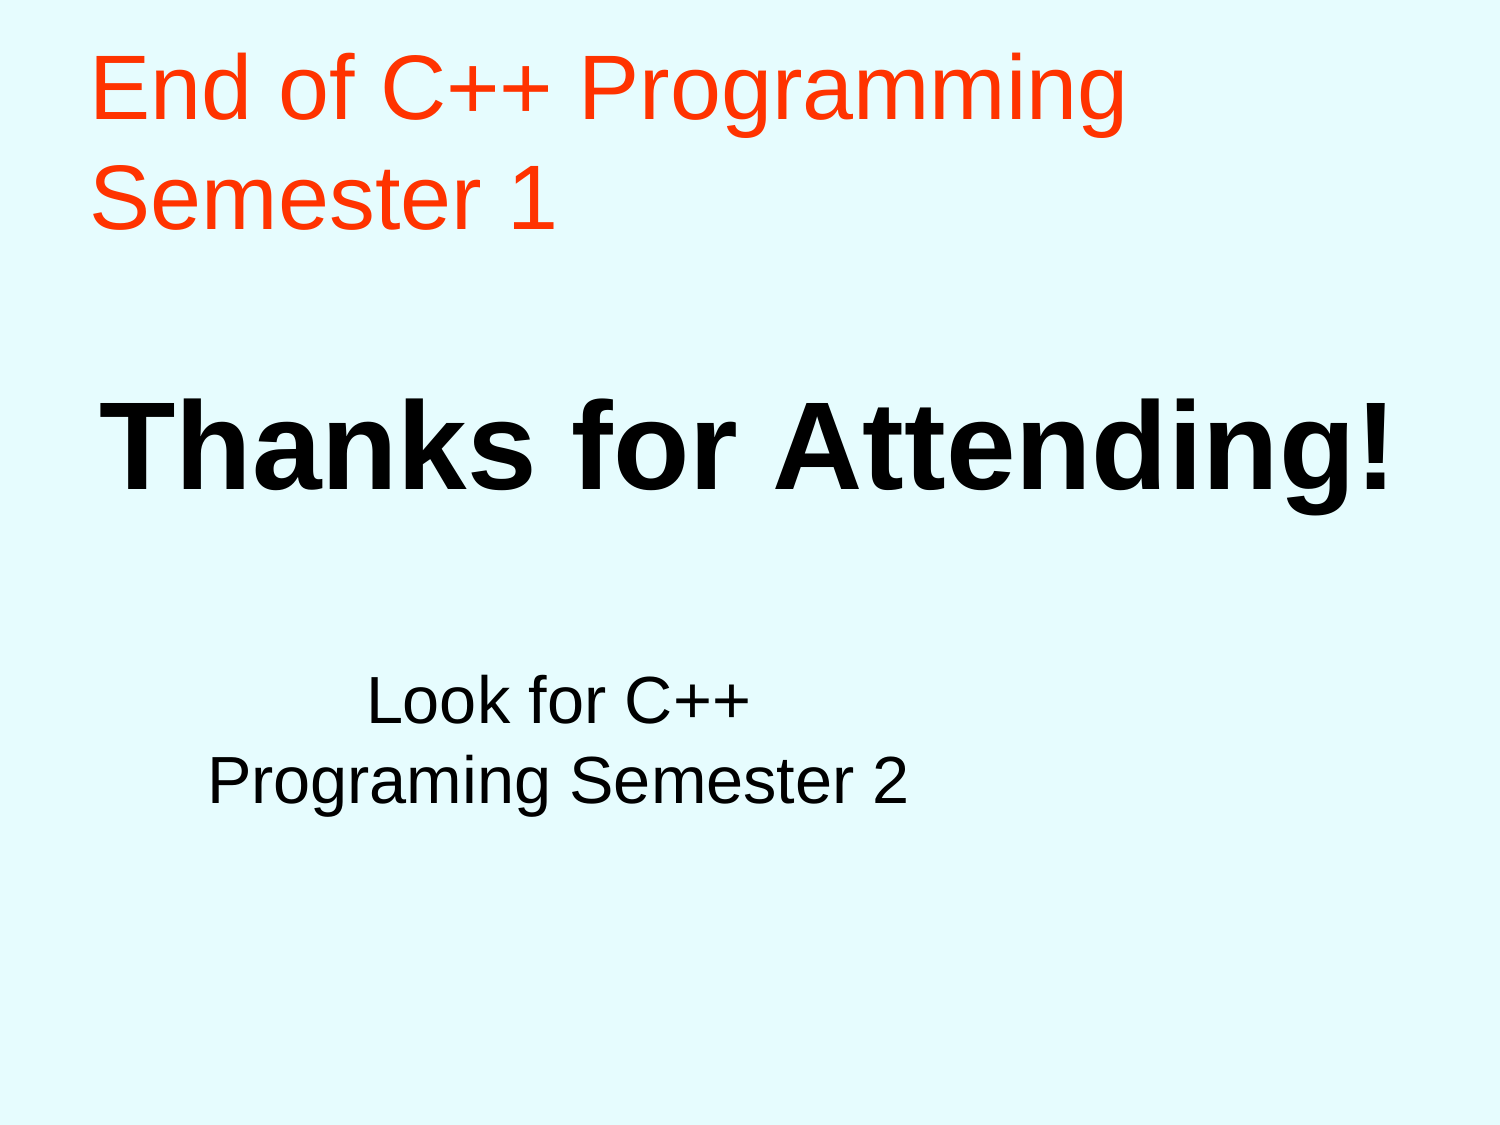

# End of C++ Programming Semester 1
Thanks for Attending!
Look for C++ Programing Semester 2